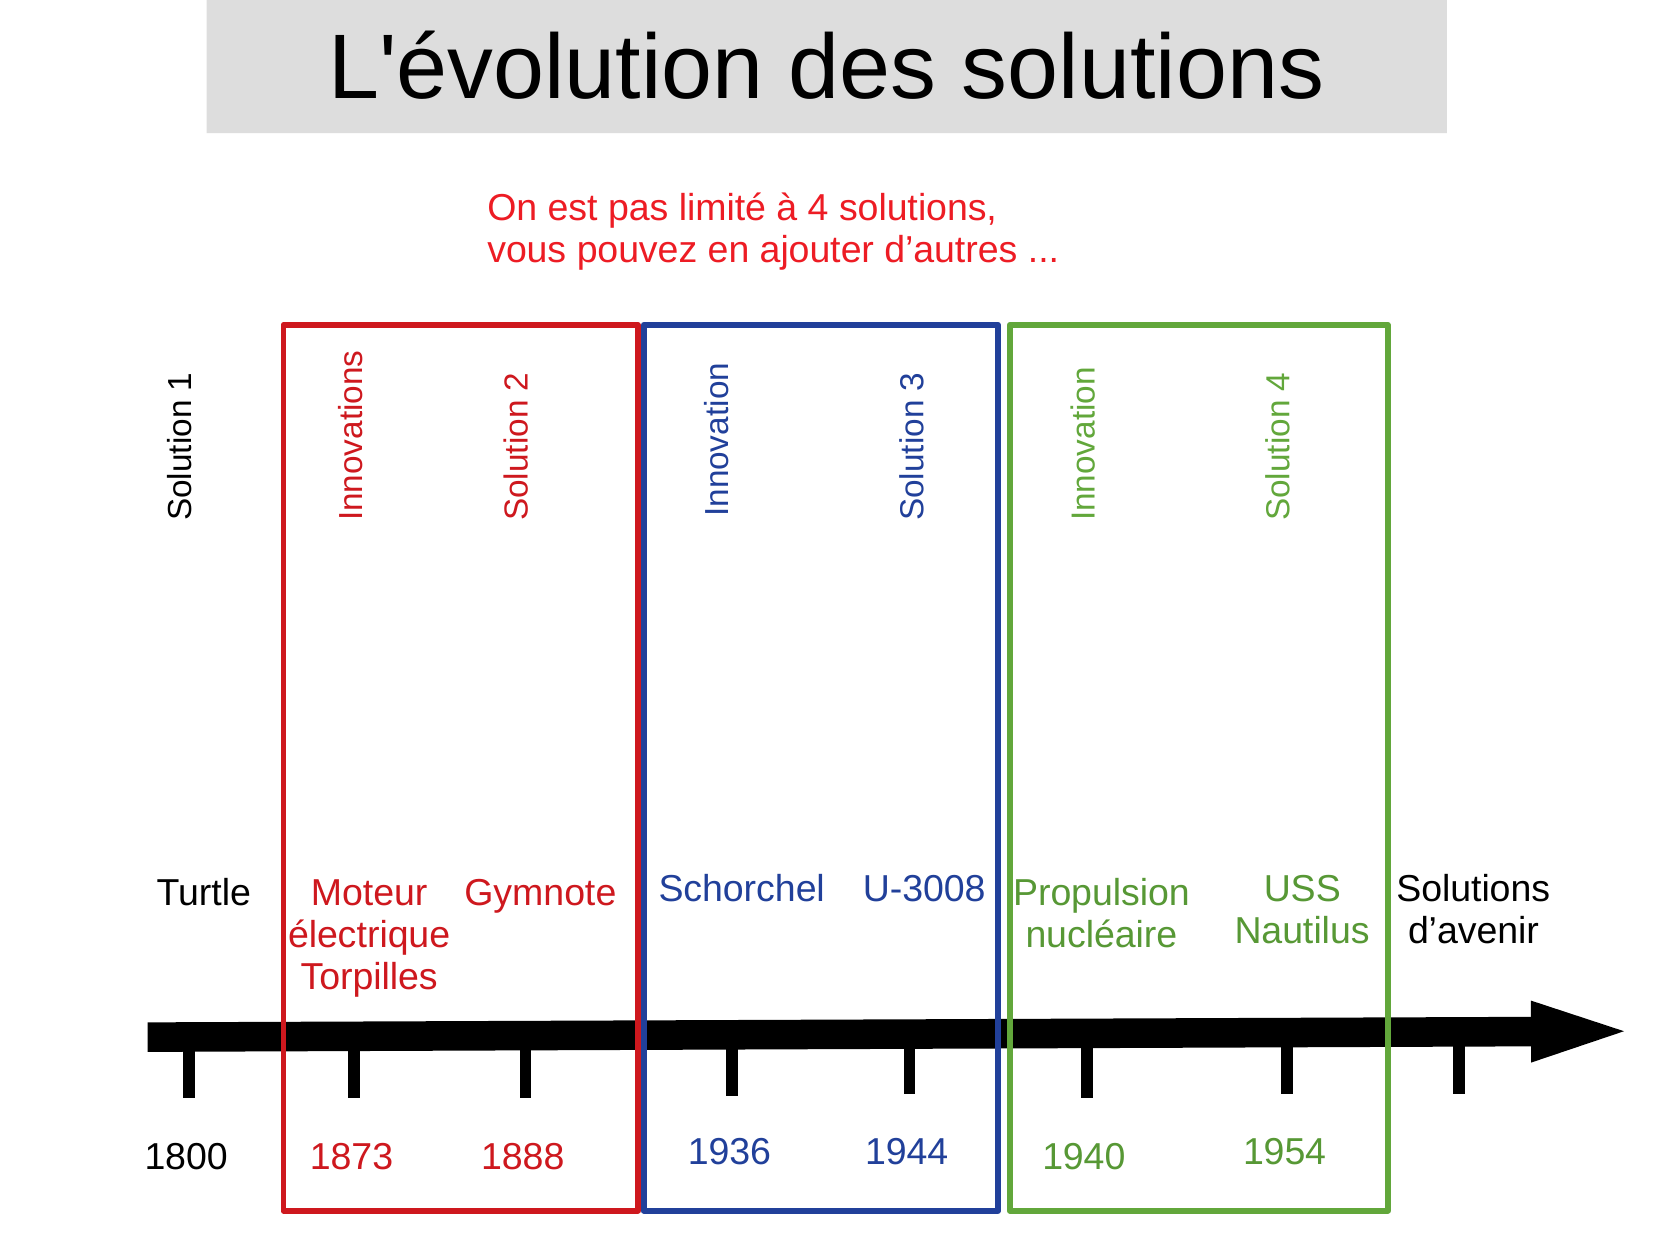

# L'évolution des solutions
On est pas limité à 4 solutions, vous pouvez en ajouter d’autres ...
Innovations
Innovation
Solution 1
Solution 2
Solution 3
Innovation
Solution 4
Schorchel
1936
U-3008
1944
USS Nautilus
1954
Solutions d’avenir
Turtle
1800
Moteur électrique
Torpilles
1873
Gymnote
1888
Propulsion nucléaire
1940